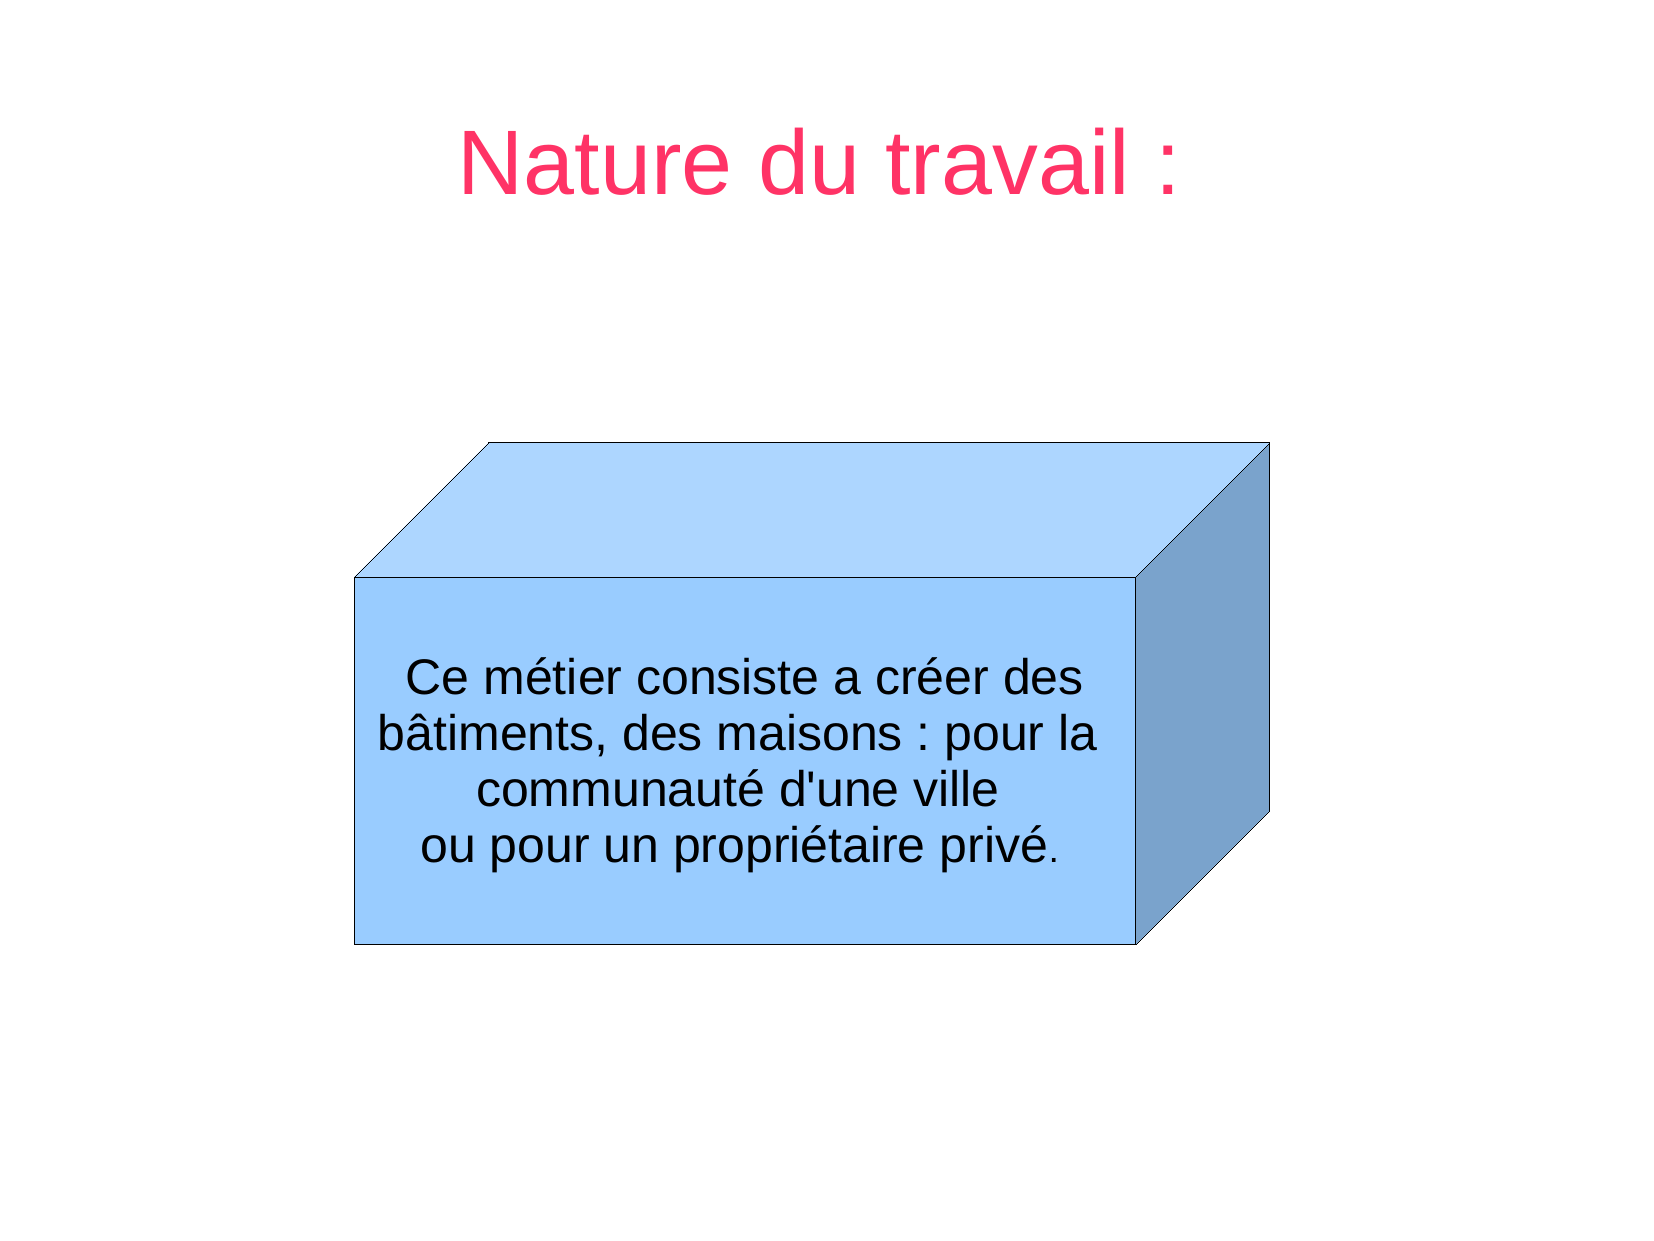

# Nature du travail :
Ce métier consiste a créer des
bâtiments, des maisons : pour la
communauté d'une ville
ou pour un propriétaire privé.